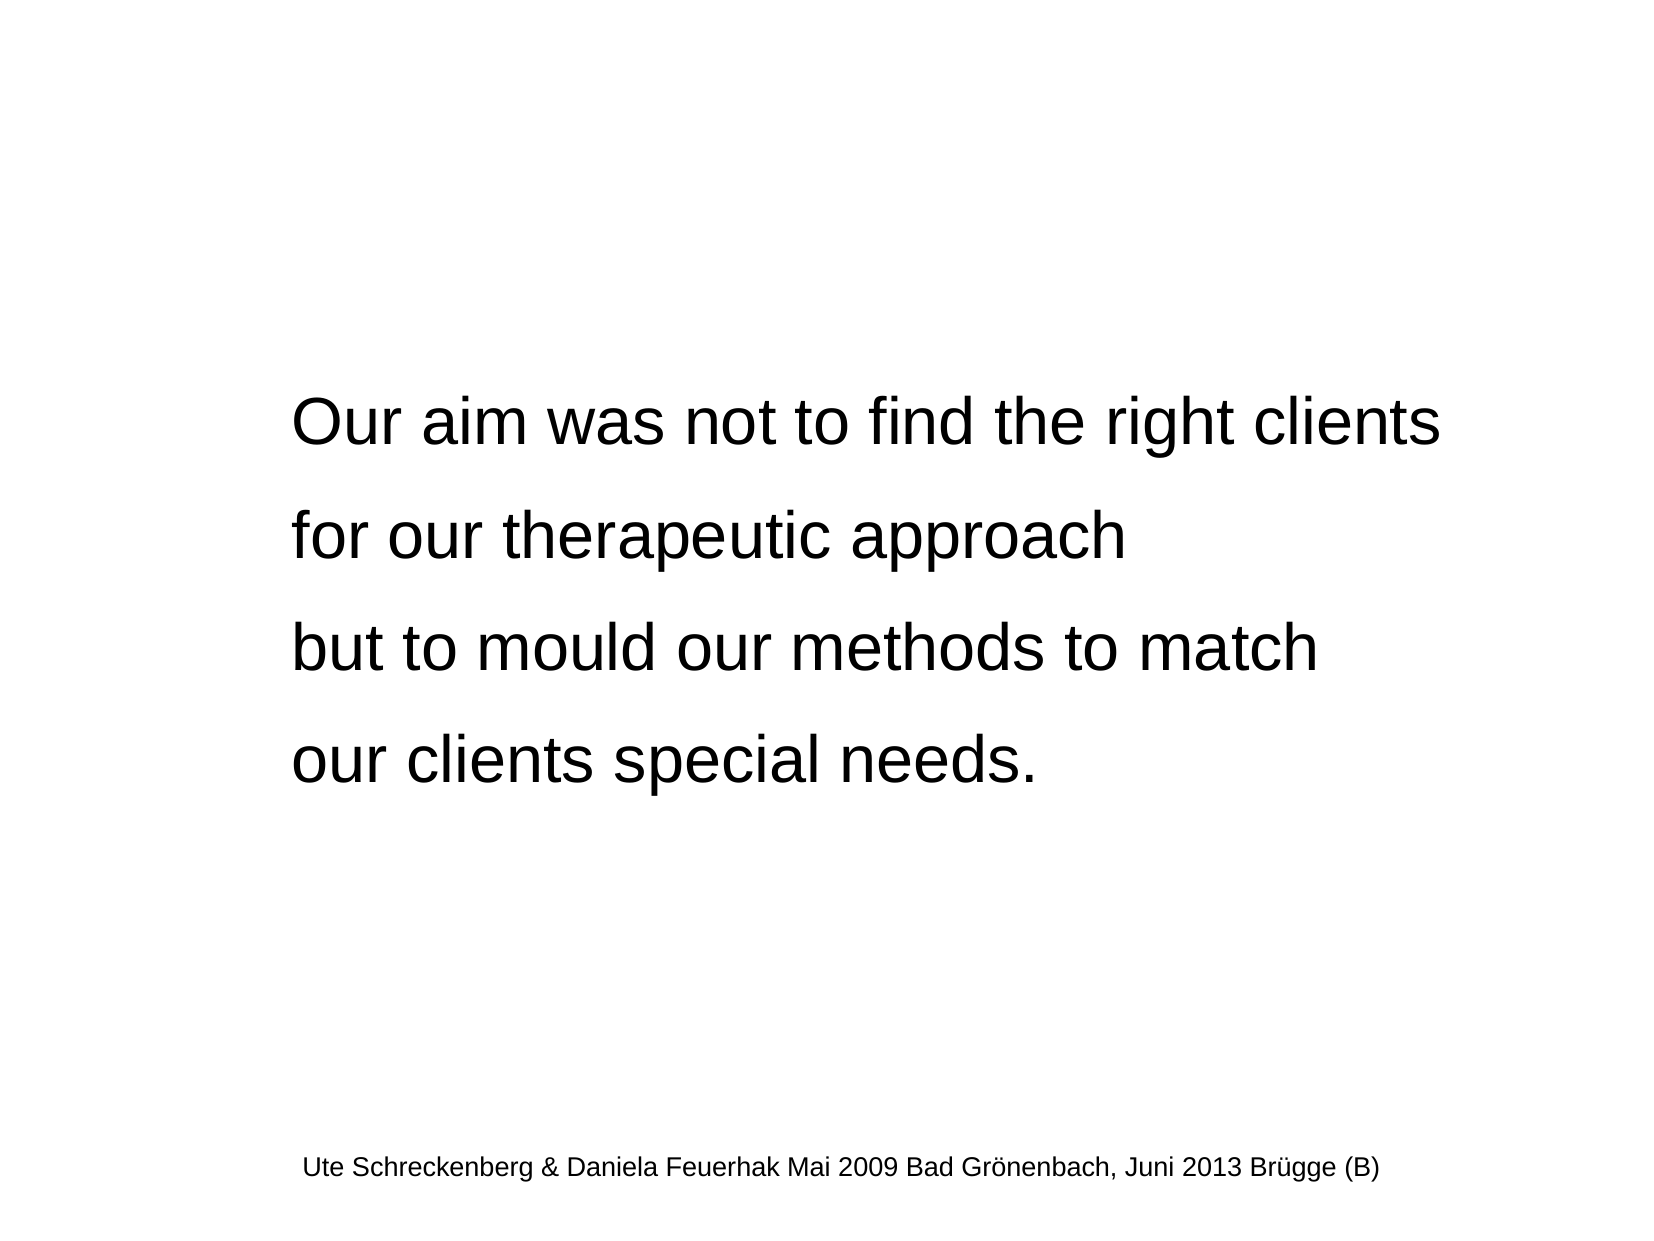

Our aim was not to find the right clients
			for our therapeutic approach
			but to mould our methods to match
			our clients special needs.
 	 Ute Schreckenberg & Daniela Feuerhak Mai 2009 Bad Grönenbach, Juni 2013 Brügge (B)